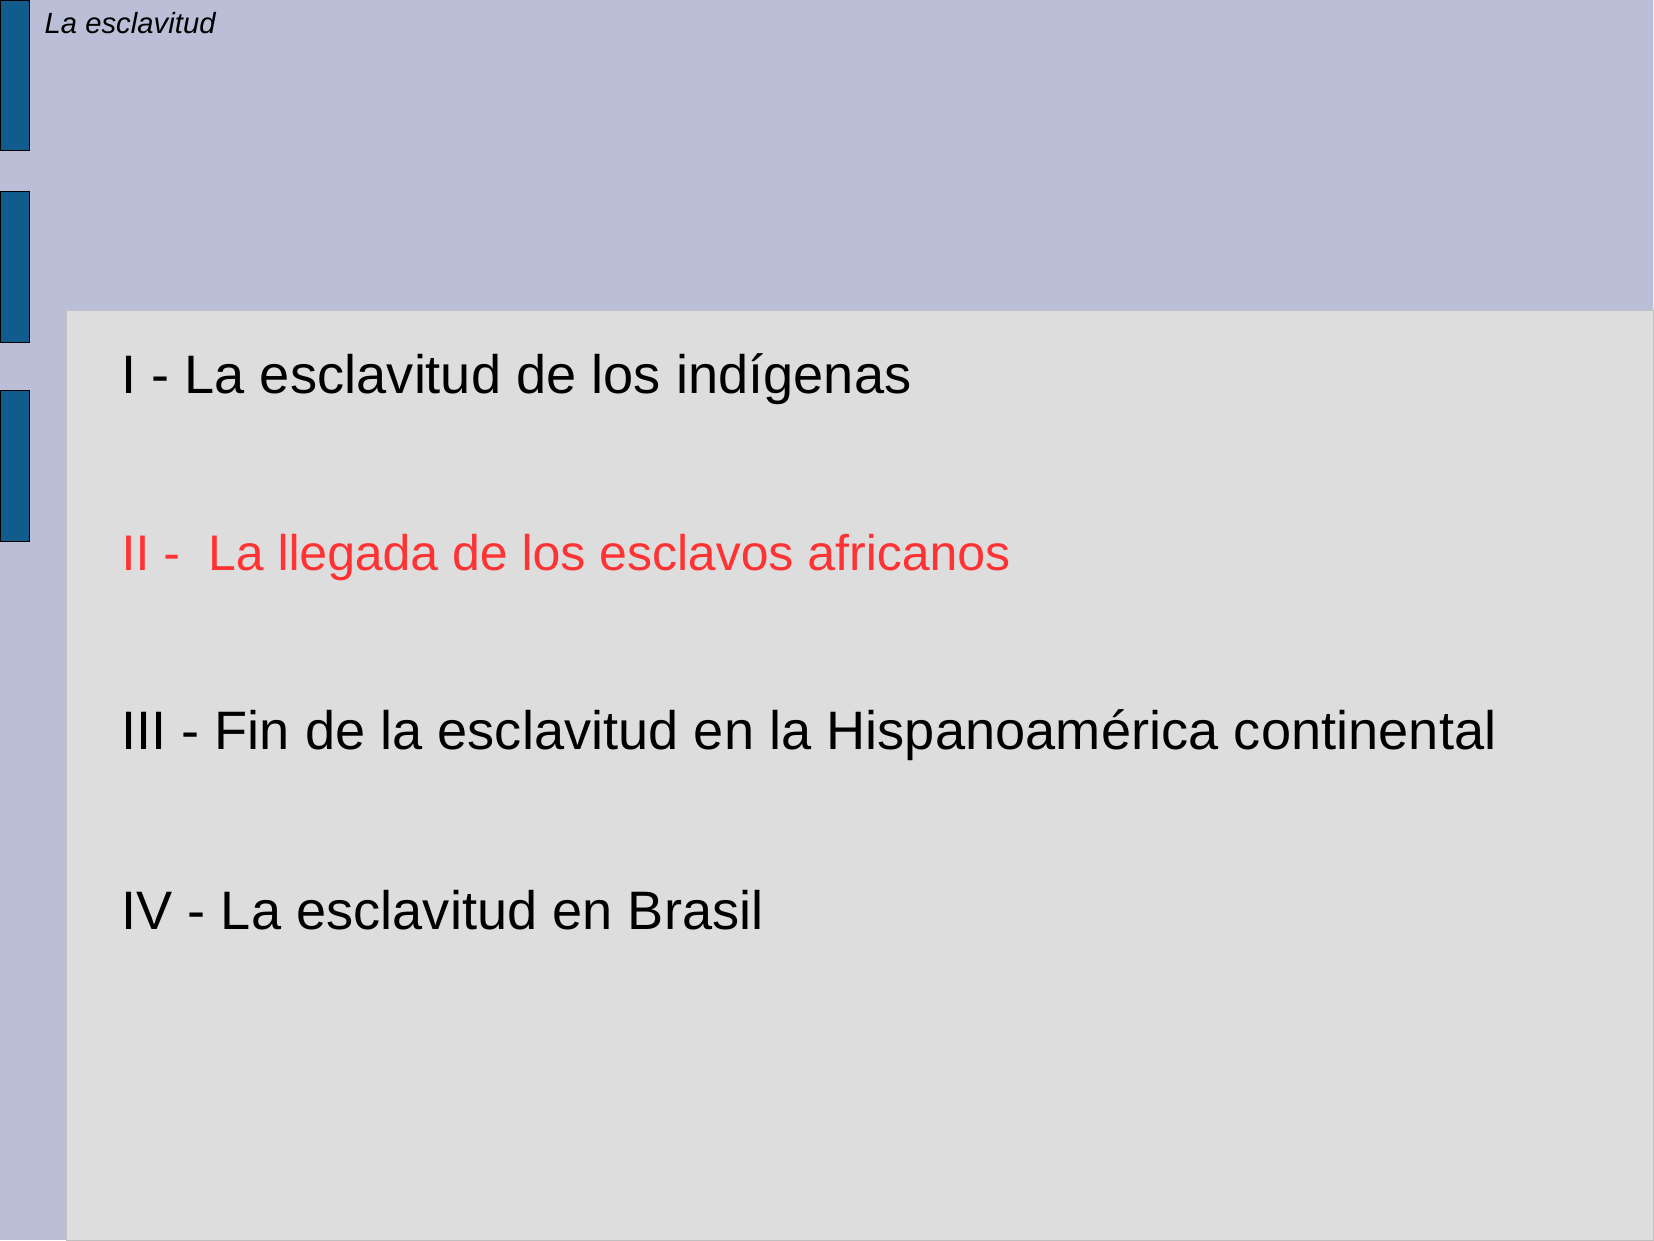

#
I - La esclavitud de los indígenas
II - La llegada de los esclavos africanos
III - Fin de la esclavitud en la Hispanoamérica continental
IV - La esclavitud en Brasil